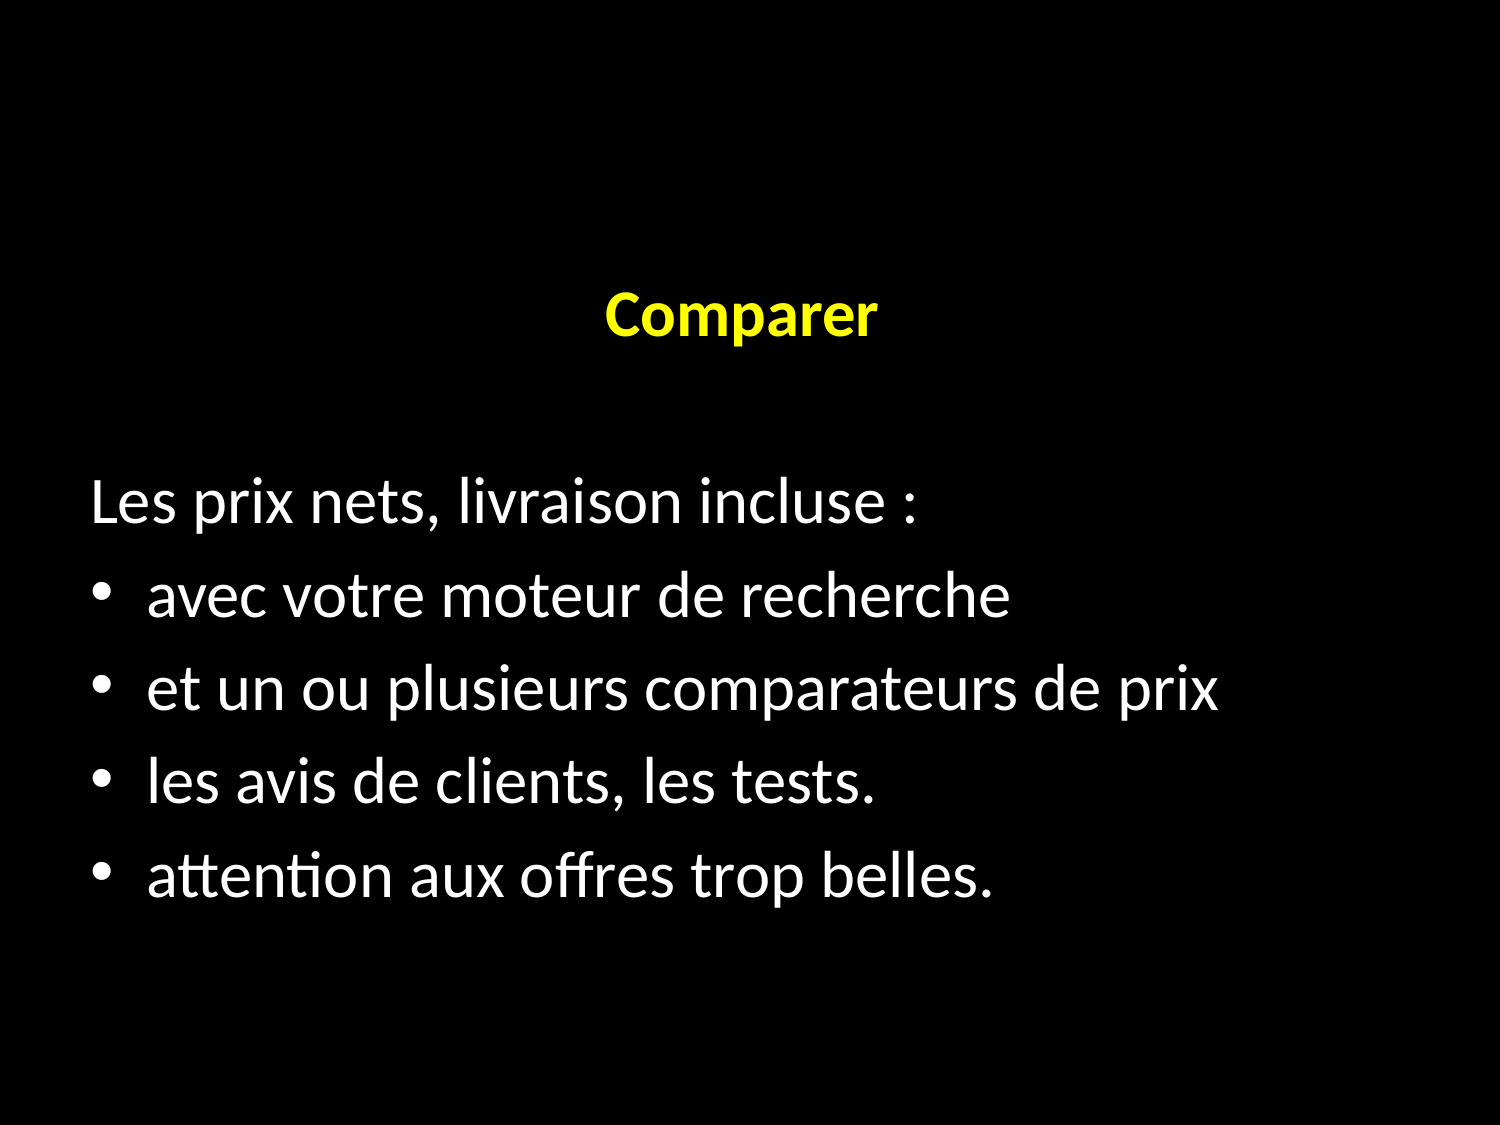

# Comparer
Les prix nets, livraison incluse :
avec votre moteur de recherche
et un ou plusieurs comparateurs de prix
les avis de clients, les tests.
attention aux offres trop belles.